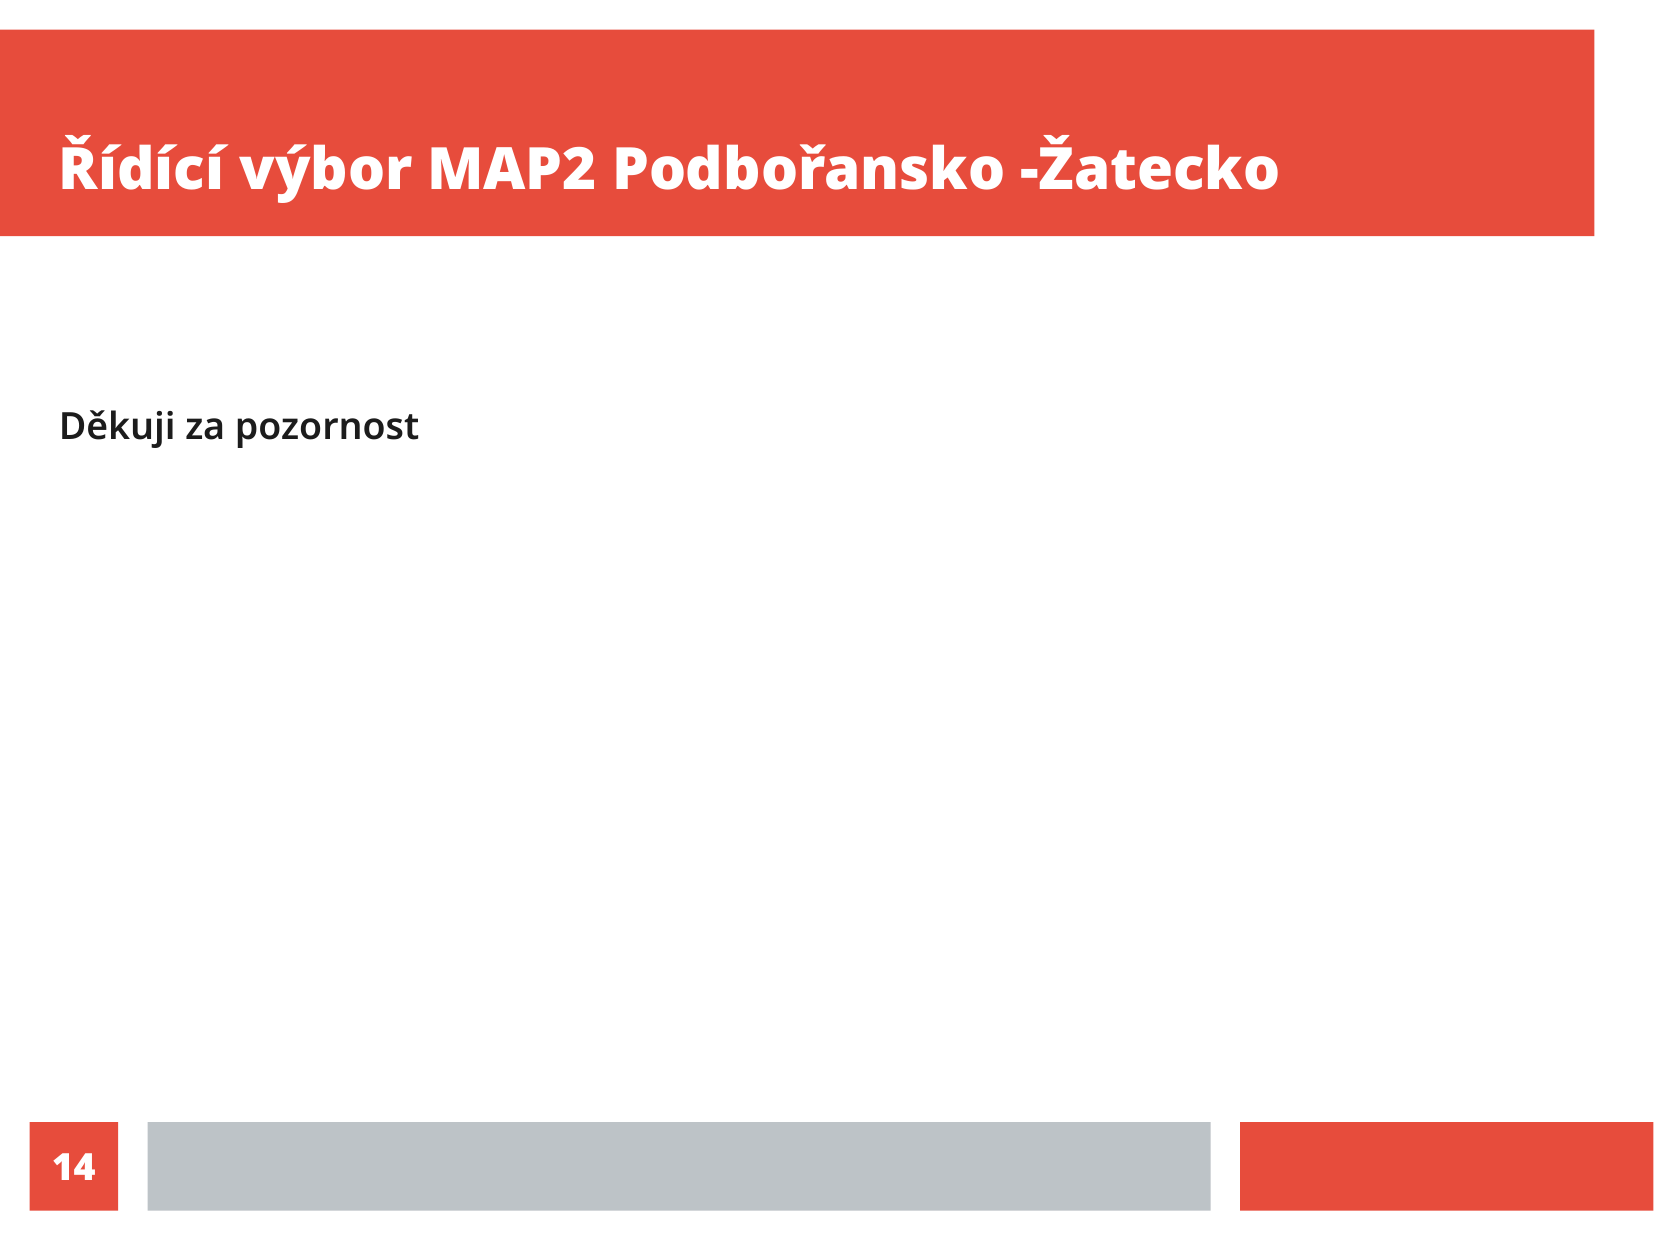

# Řídící výbor MAP2 Podbořansko -Žatecko
Děkuji za pozornost
14